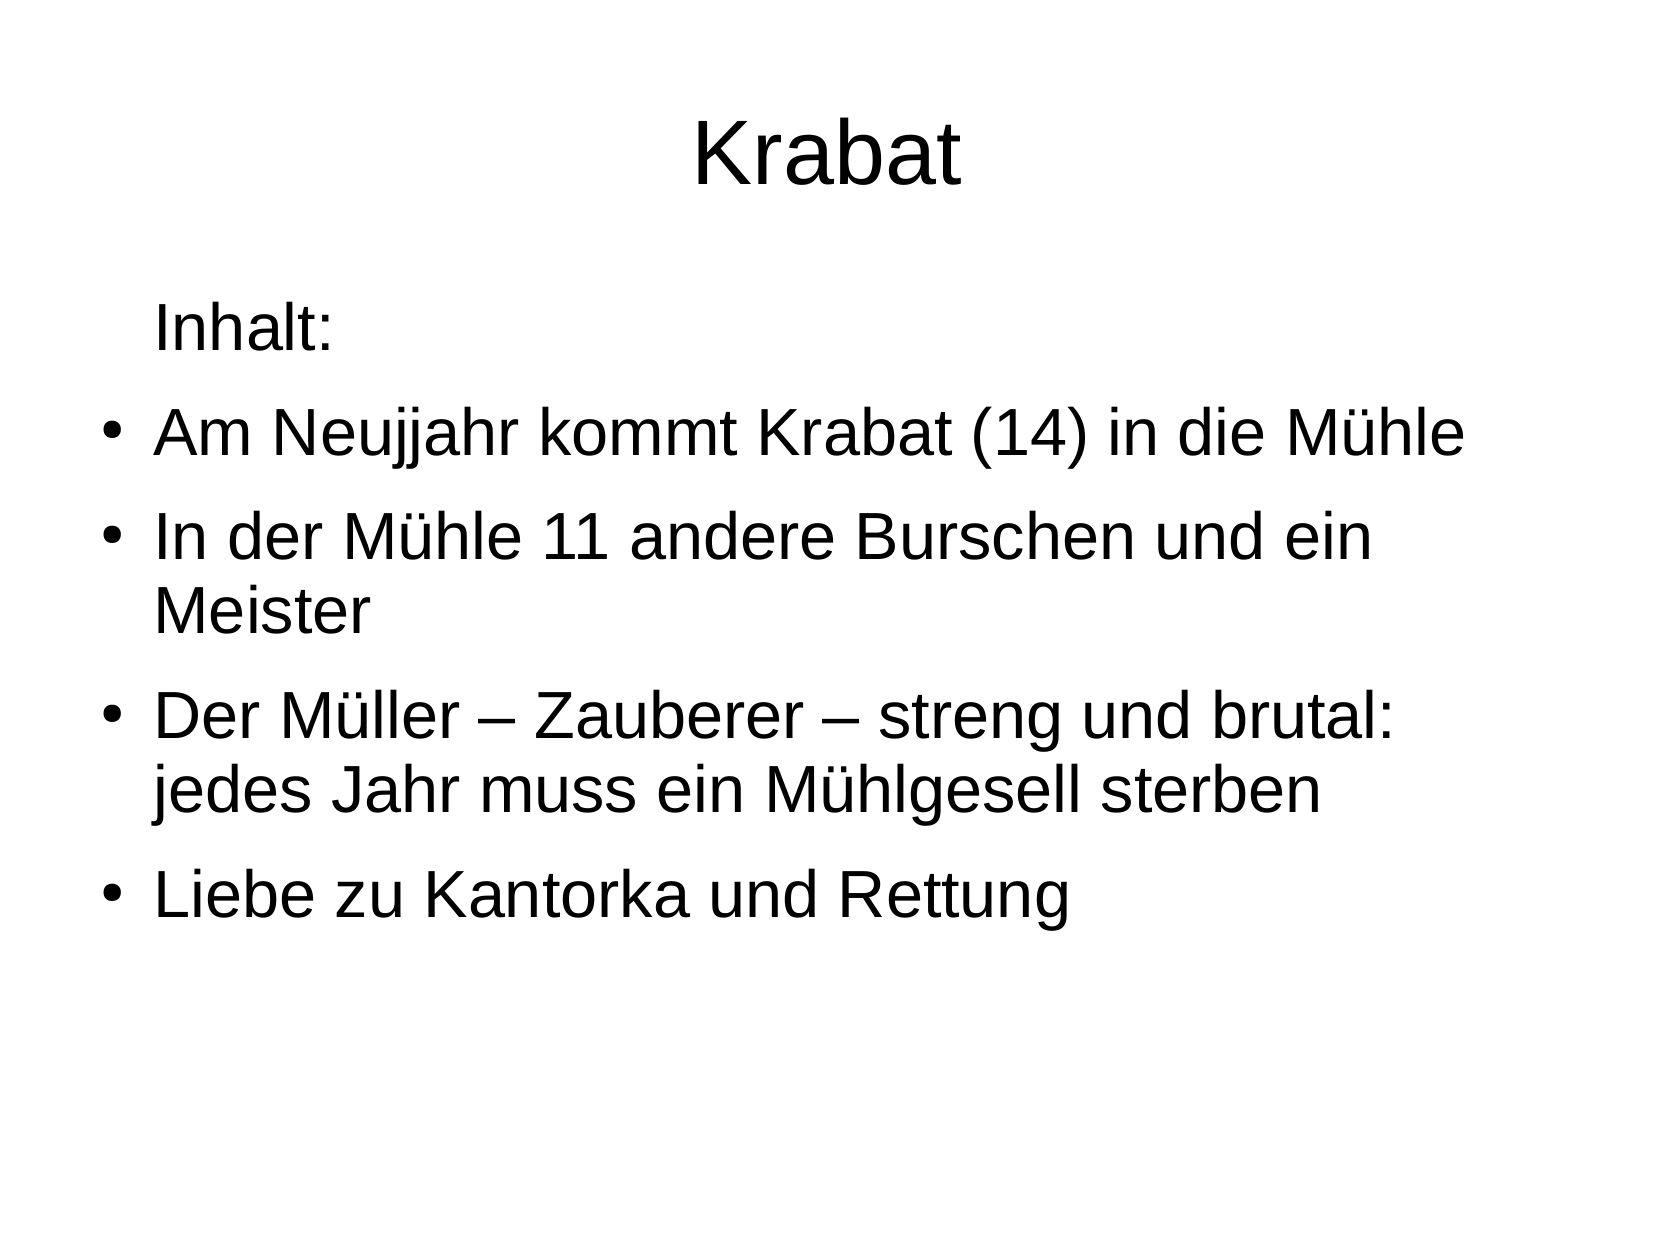

# Krabat
Inhalt:
Am Neujjahr kommt Krabat (14) in die Mühle
In der Mühle 11 andere Burschen und ein Meister
Der Müller – Zauberer – streng und brutal: jedes Jahr muss ein Mühlgesell sterben
Liebe zu Kantorka und Rettung